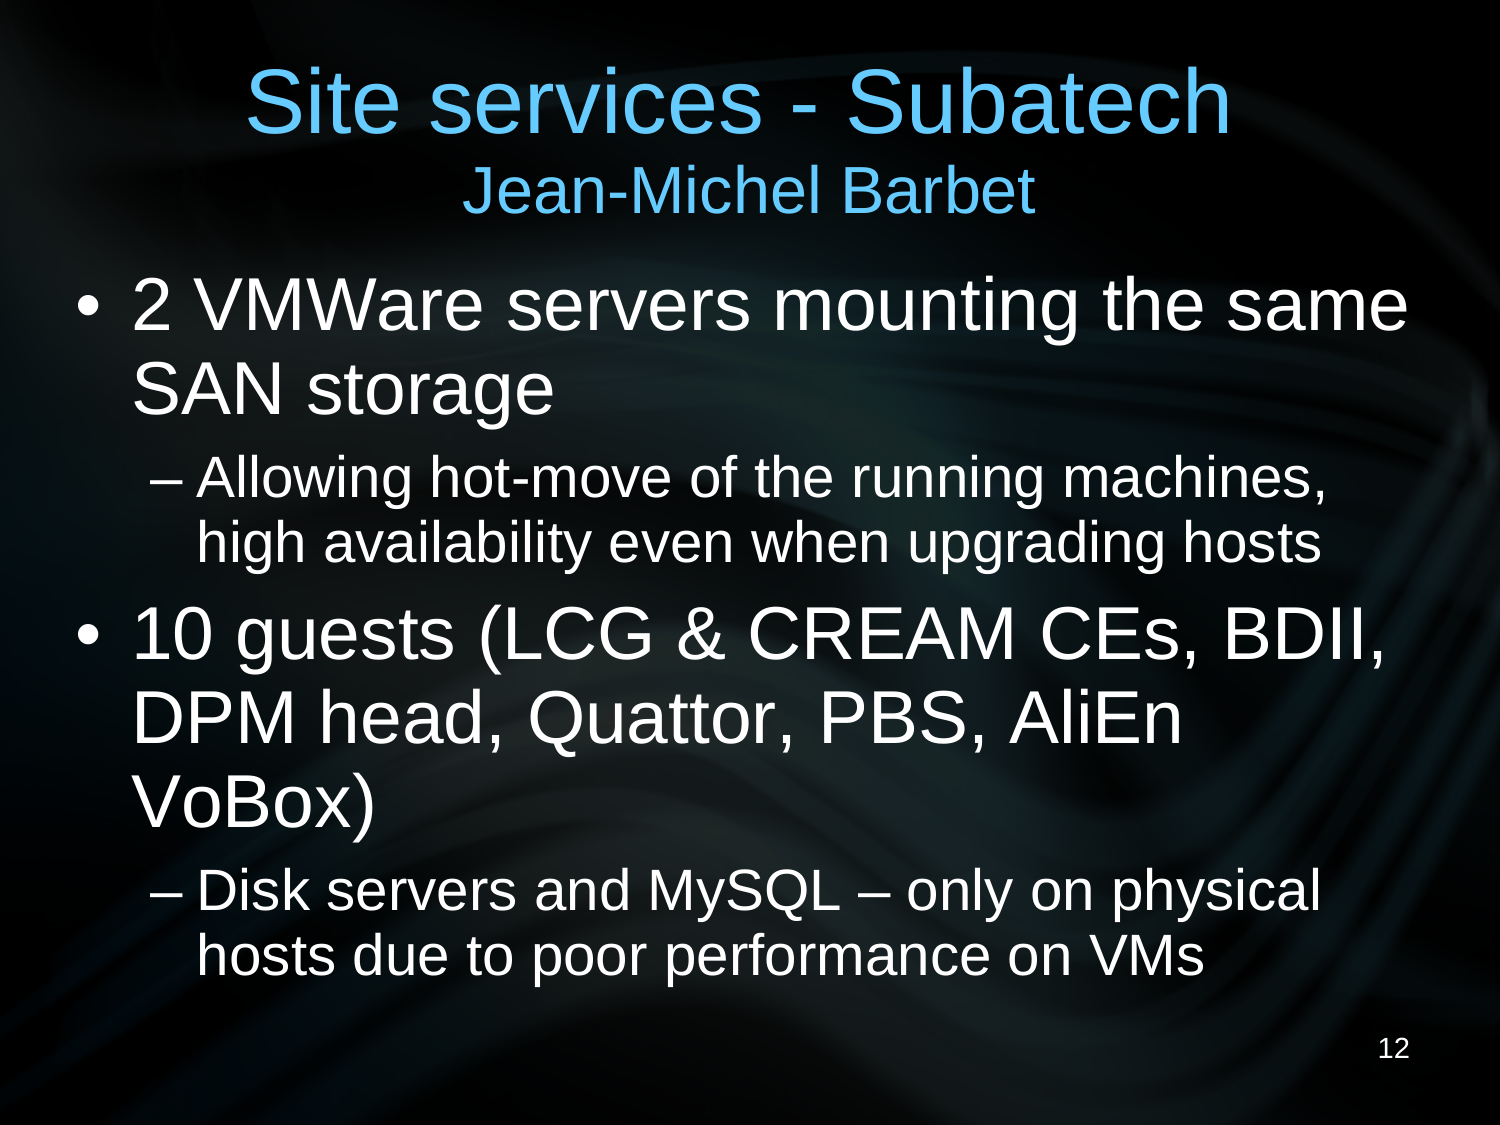

# Site services - Subatech Jean-Michel Barbet
2 VMWare servers mounting the same SAN storage
Allowing hot-move of the running machines, high availability even when upgrading hosts
10 guests (LCG & CREAM CEs, BDII,
DPM head, Quattor, PBS, AliEn VoBox)
Disk servers and MySQL – only on physical hosts due to poor performance on VMs
12